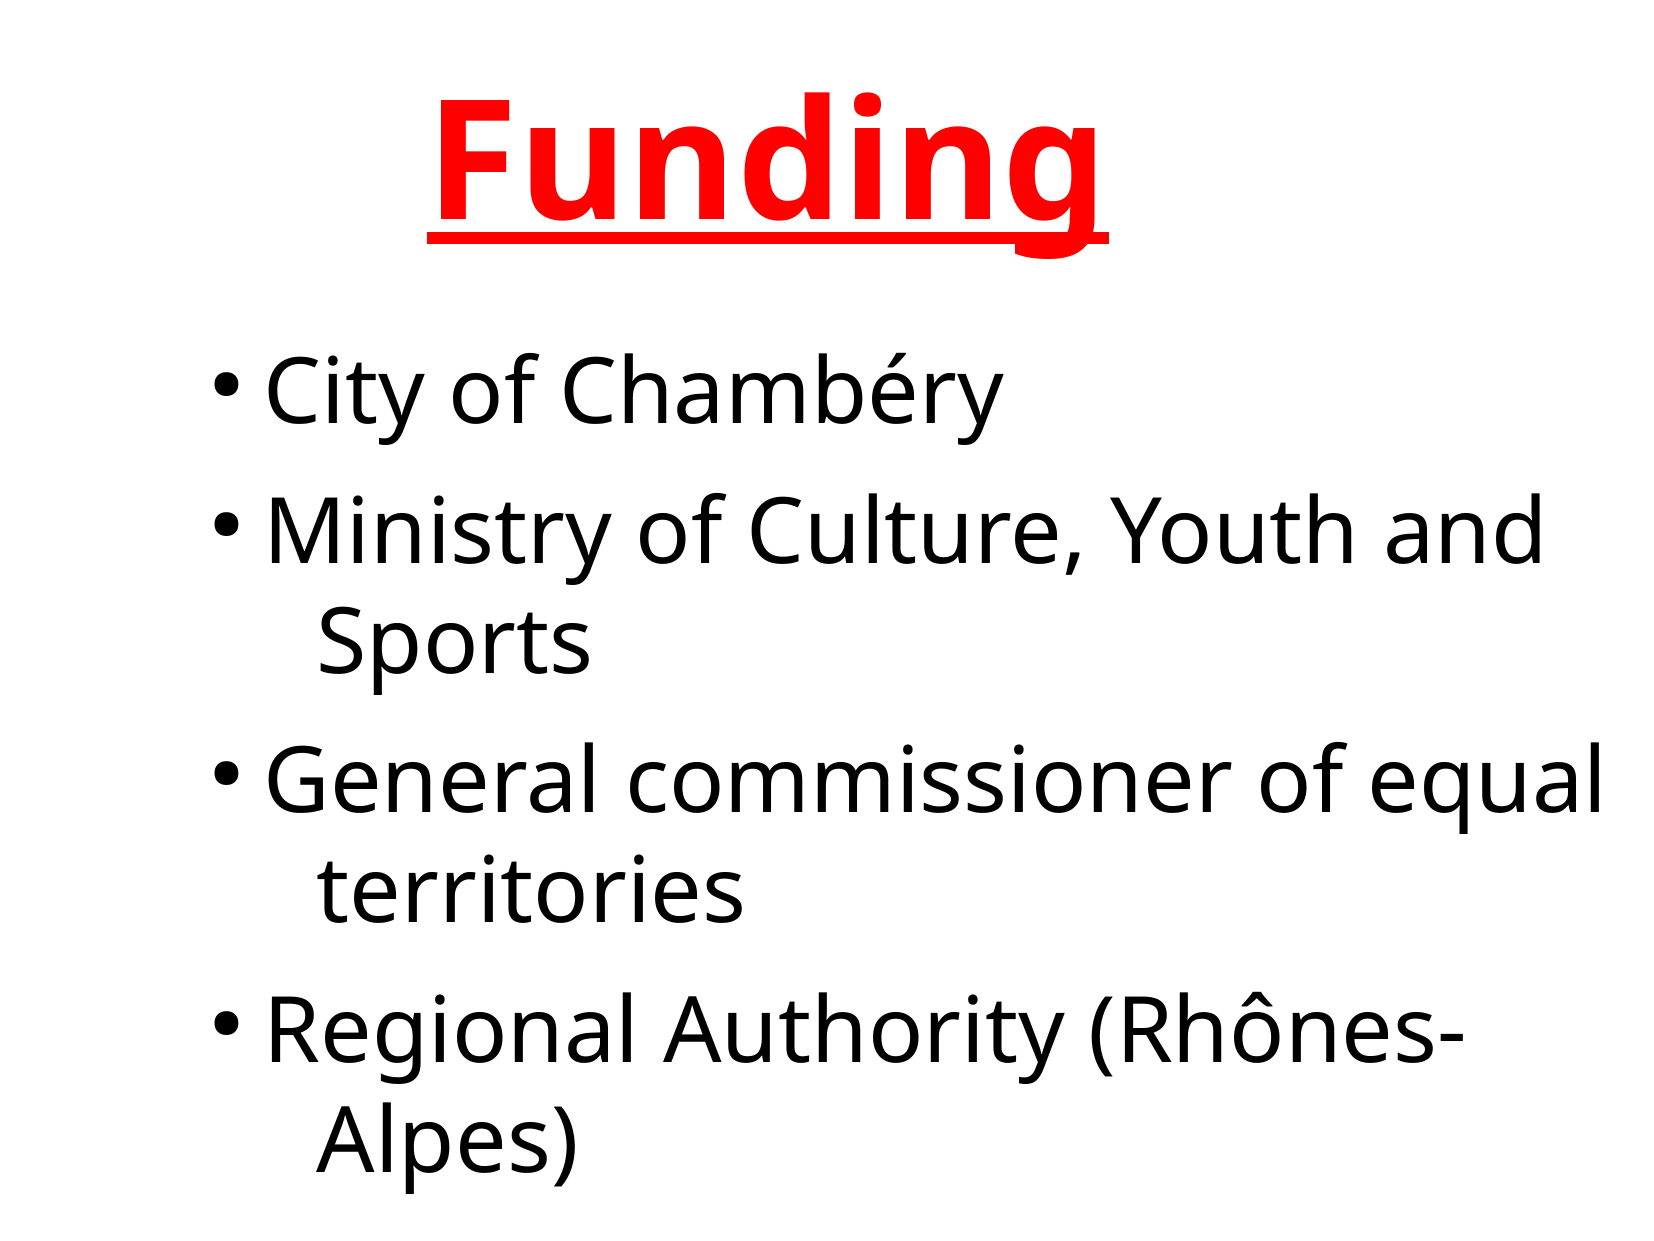

# Funding
City of Chambéry
Ministry of Culture, Youth and Sports
General commissioner of equal territories
Regional Authority (Rhônes-Alpes)